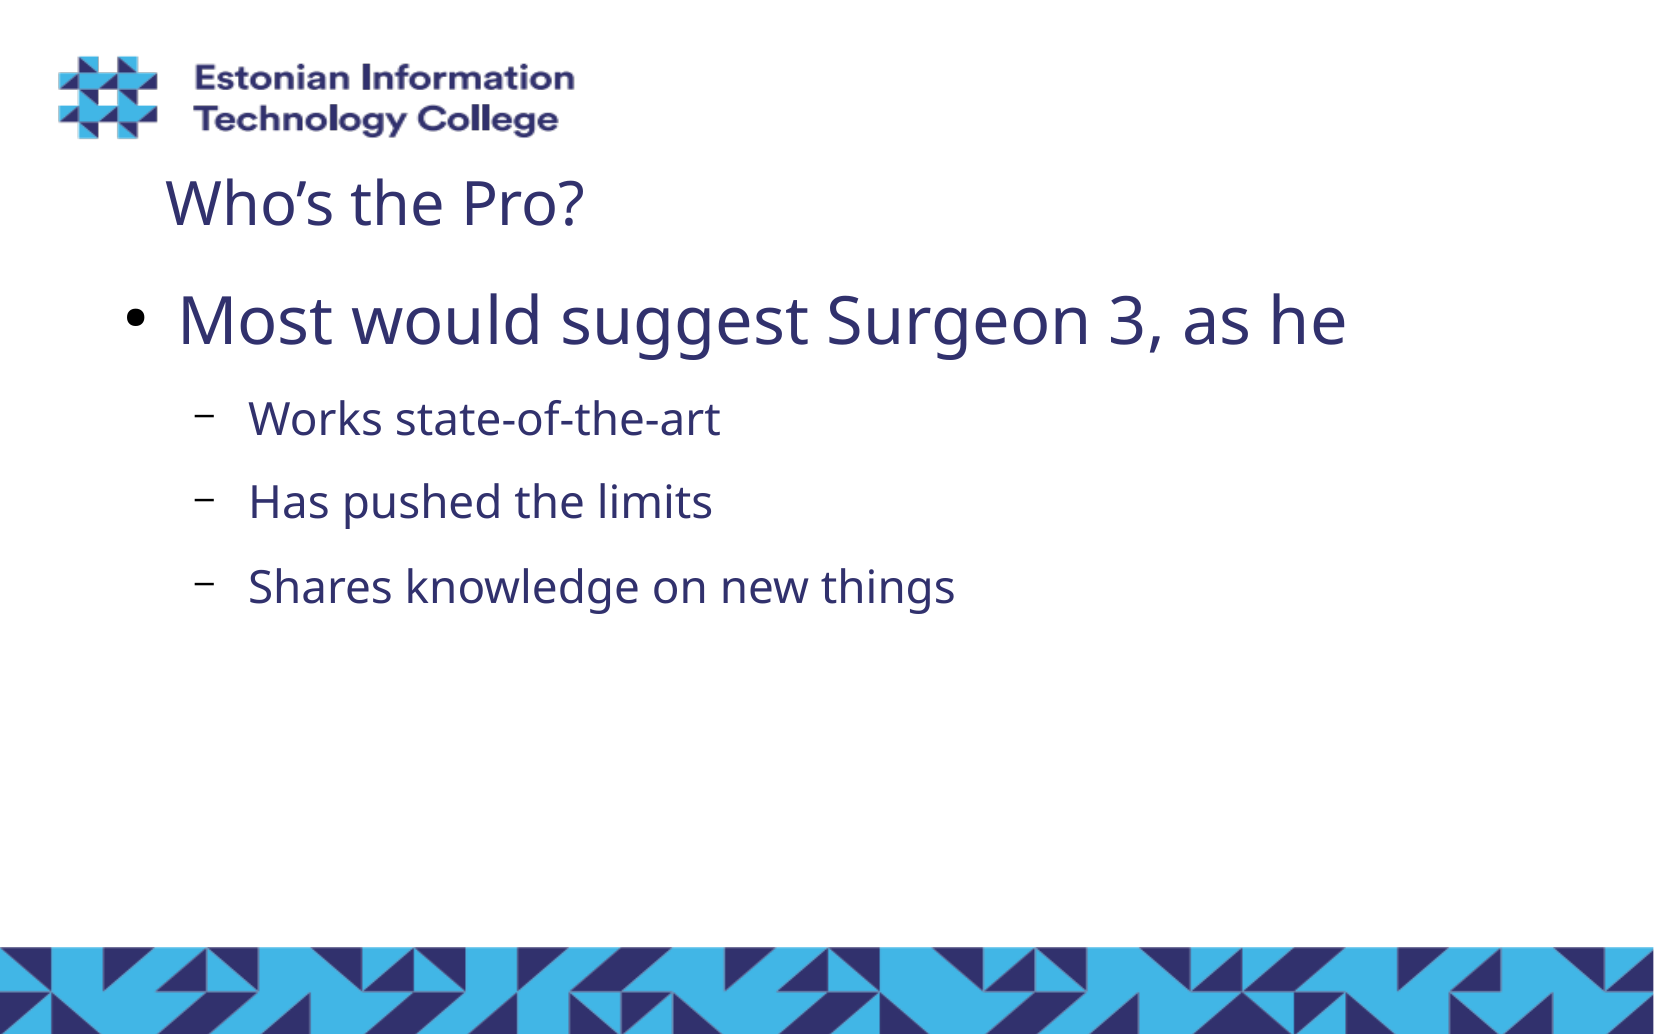

# Who’s the Pro?
Most would suggest Surgeon 3, as he
Works state-of-the-art
Has pushed the limits
Shares knowledge on new things